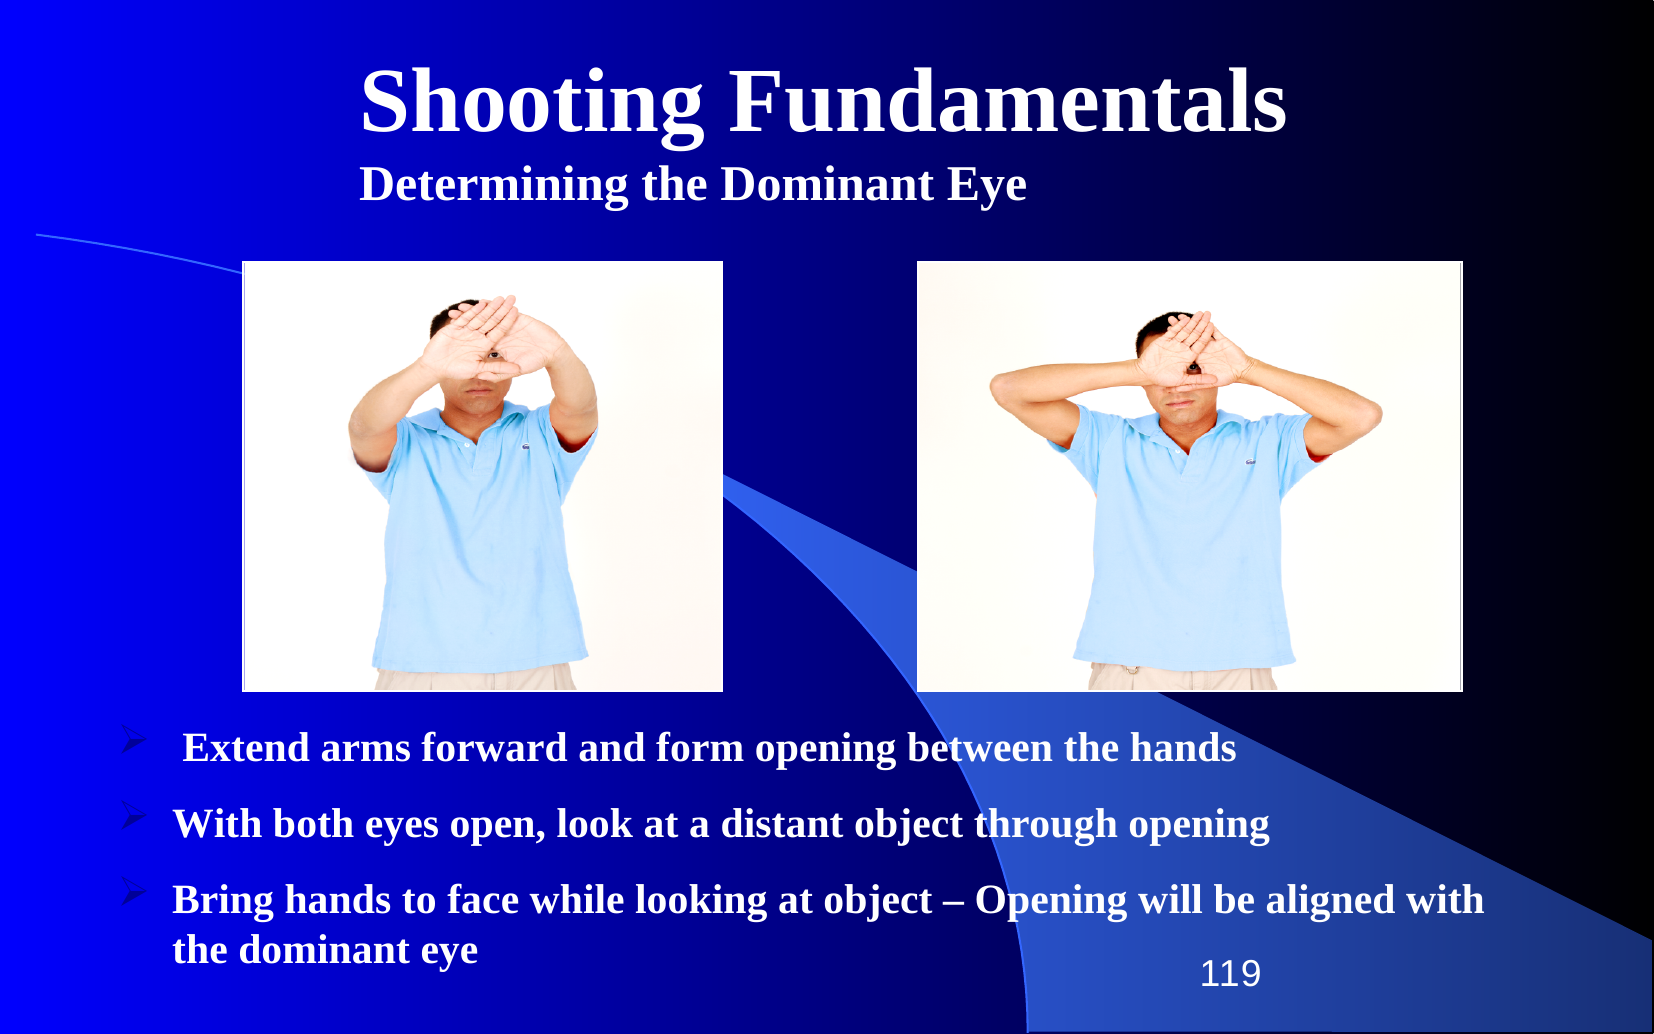

Shooting Fundamentals
Determining the Dominant Eye
 Extend arms forward and form opening between the hands
With both eyes open, look at a distant object through opening
Bring hands to face while looking at object – Opening will be aligned with the dominant eye